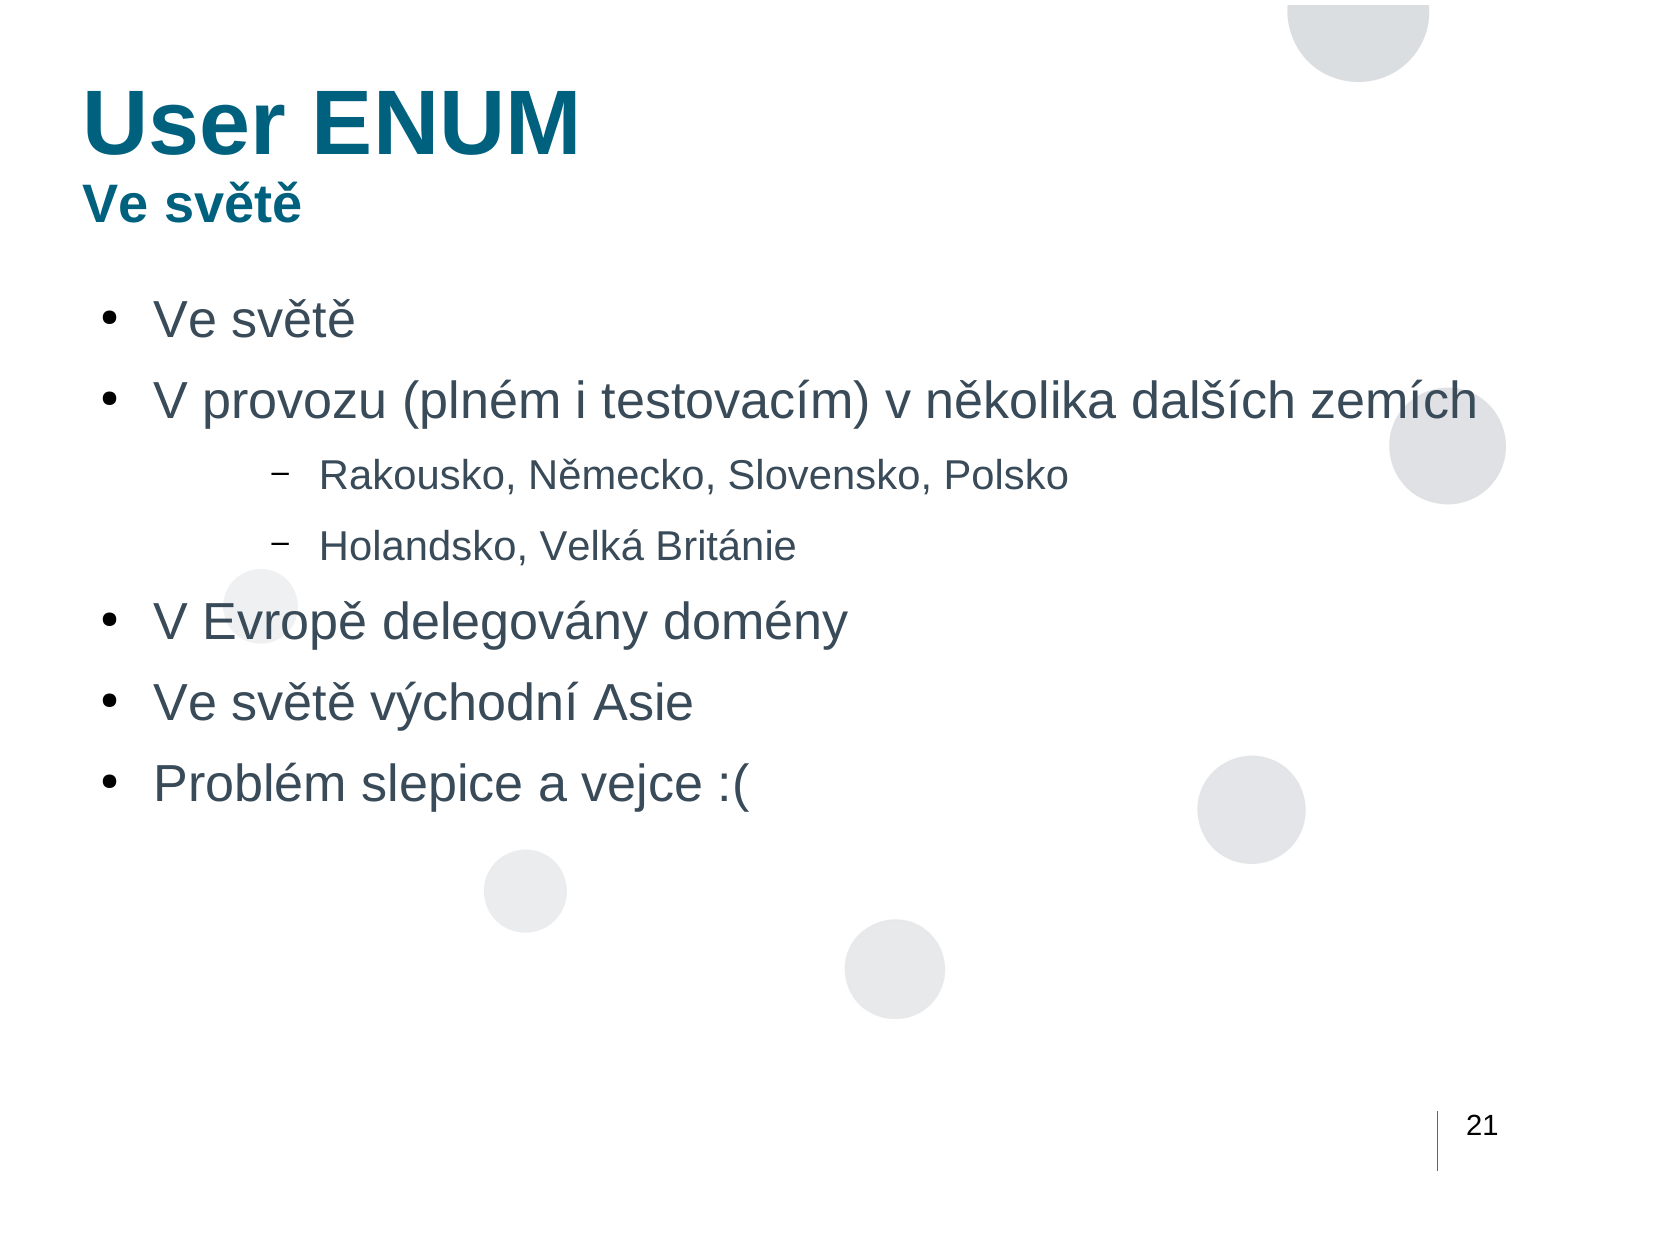

# User ENUM Ve světě
Ve světě
V provozu (plném i testovacím) v několika dalších zemích
Rakousko, Německo, Slovensko, Polsko
Holandsko, Velká Británie
V Evropě delegovány domény
Ve světě východní Asie
Problém slepice a vejce :(